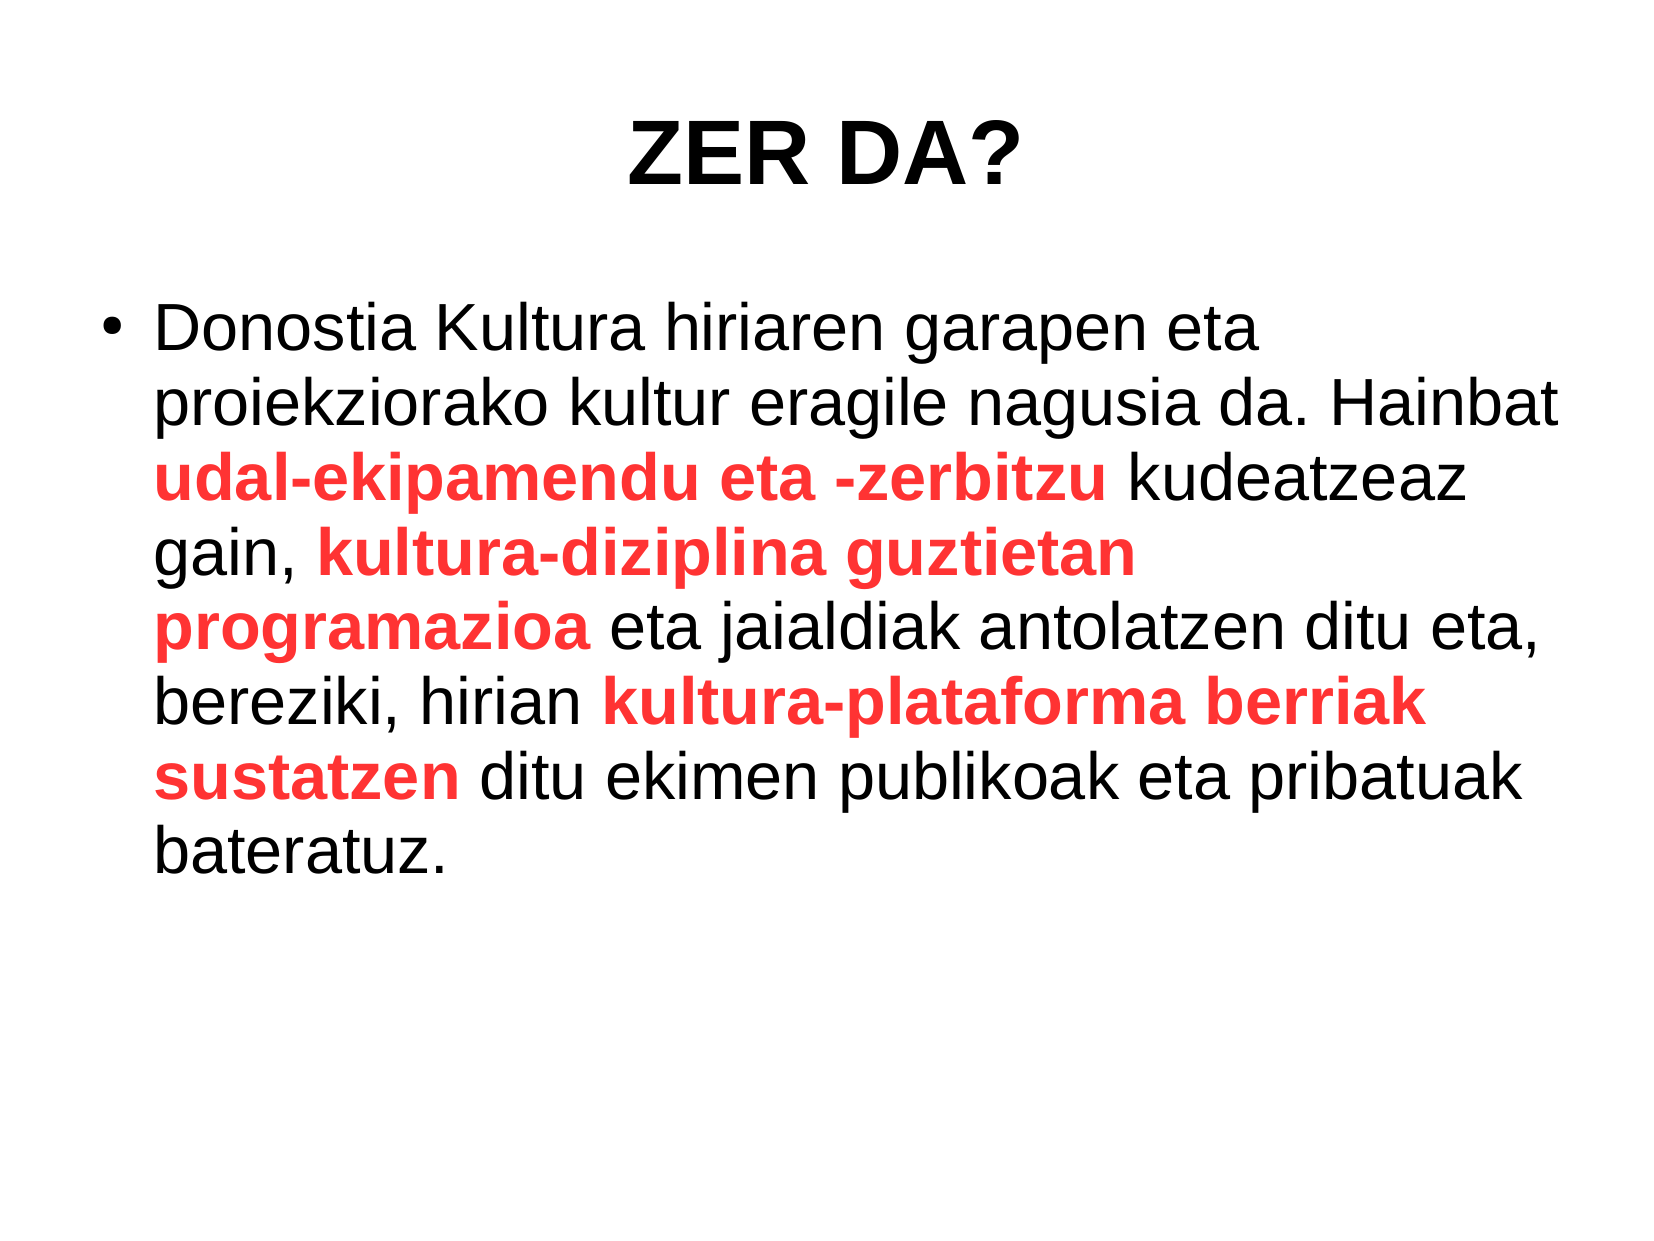

# ZER DA?
Donostia Kultura hiriaren garapen eta proiekziorako kultur eragile nagusia da. Hainbat udal-ekipamendu eta -zerbitzu kudeatzeaz gain, kultura-diziplina guztietan programazioa eta jaialdiak antolatzen ditu eta, bereziki, hirian kultura-plataforma berriak sustatzen ditu ekimen publikoak eta pribatuak bateratuz.